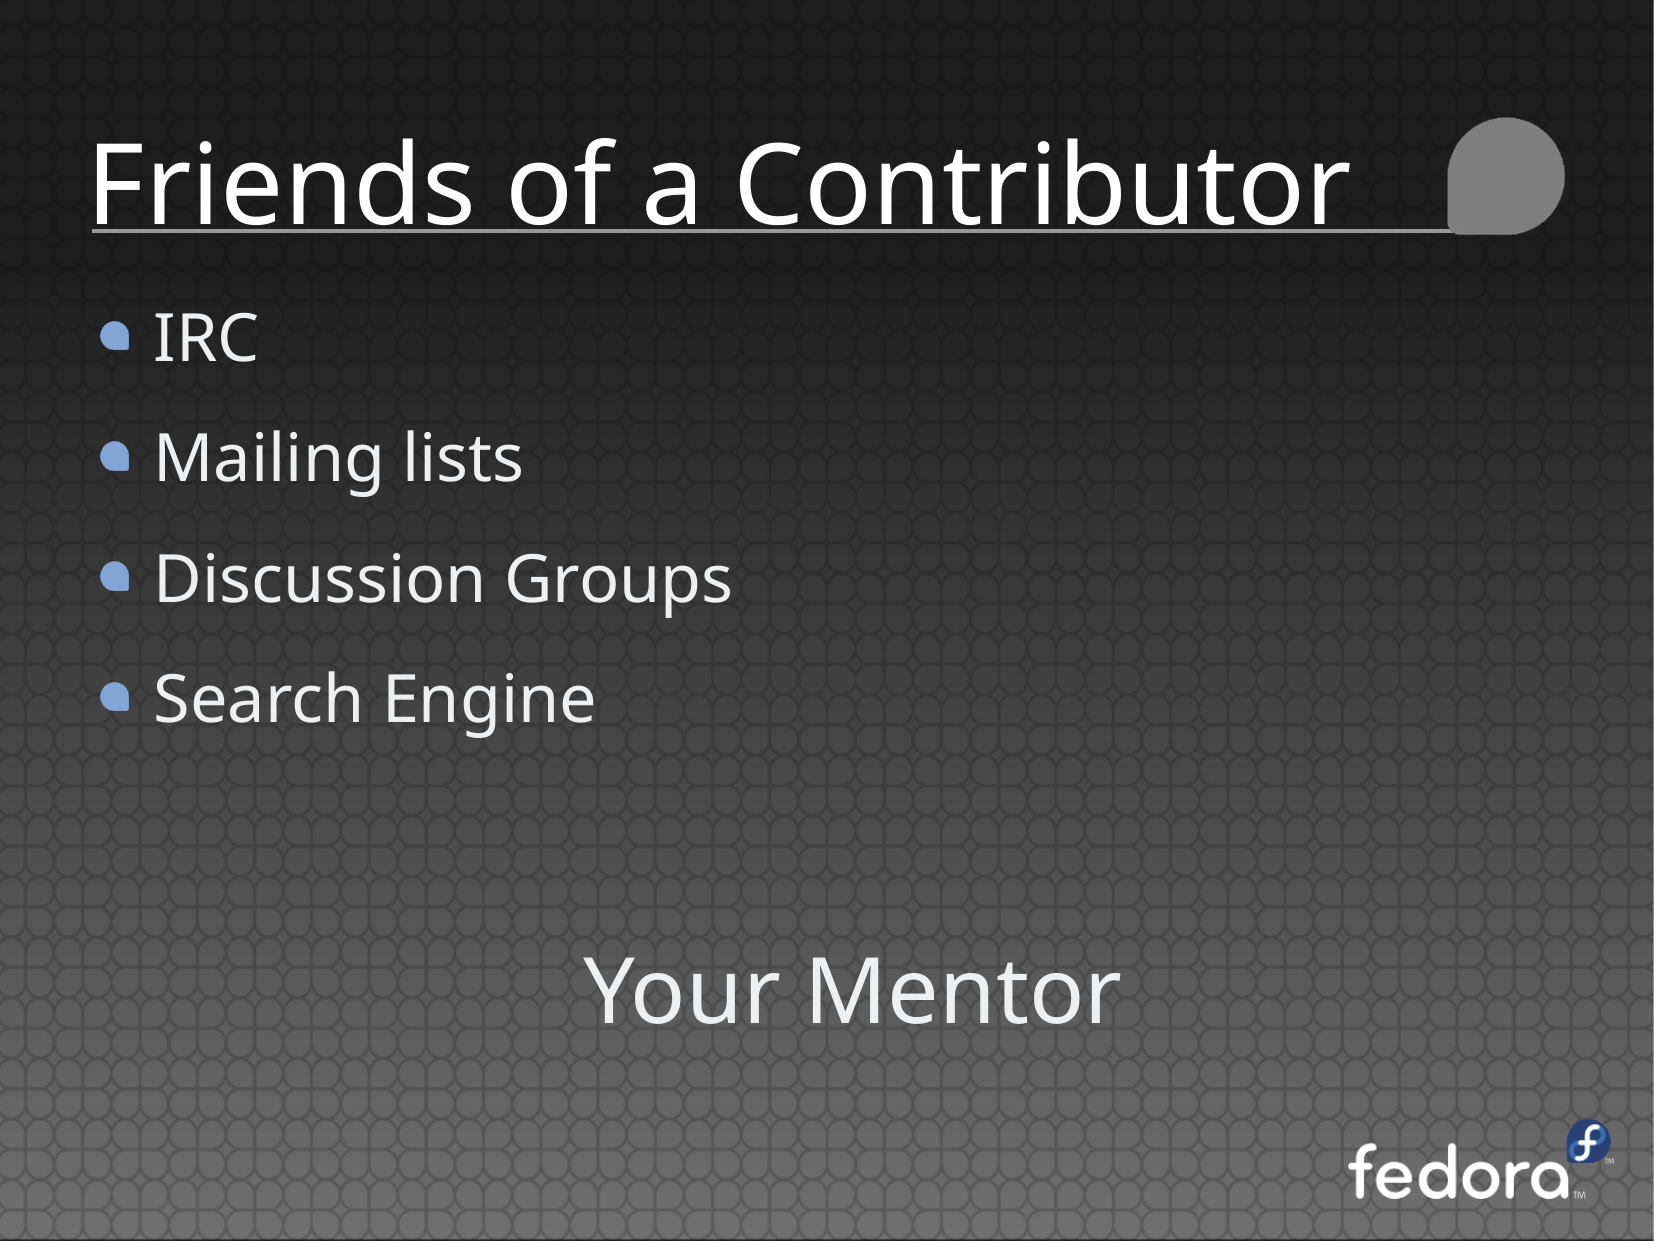

# Friends of a Contributor
IRC
Mailing lists
Discussion Groups
Search Engine
Your Mentor